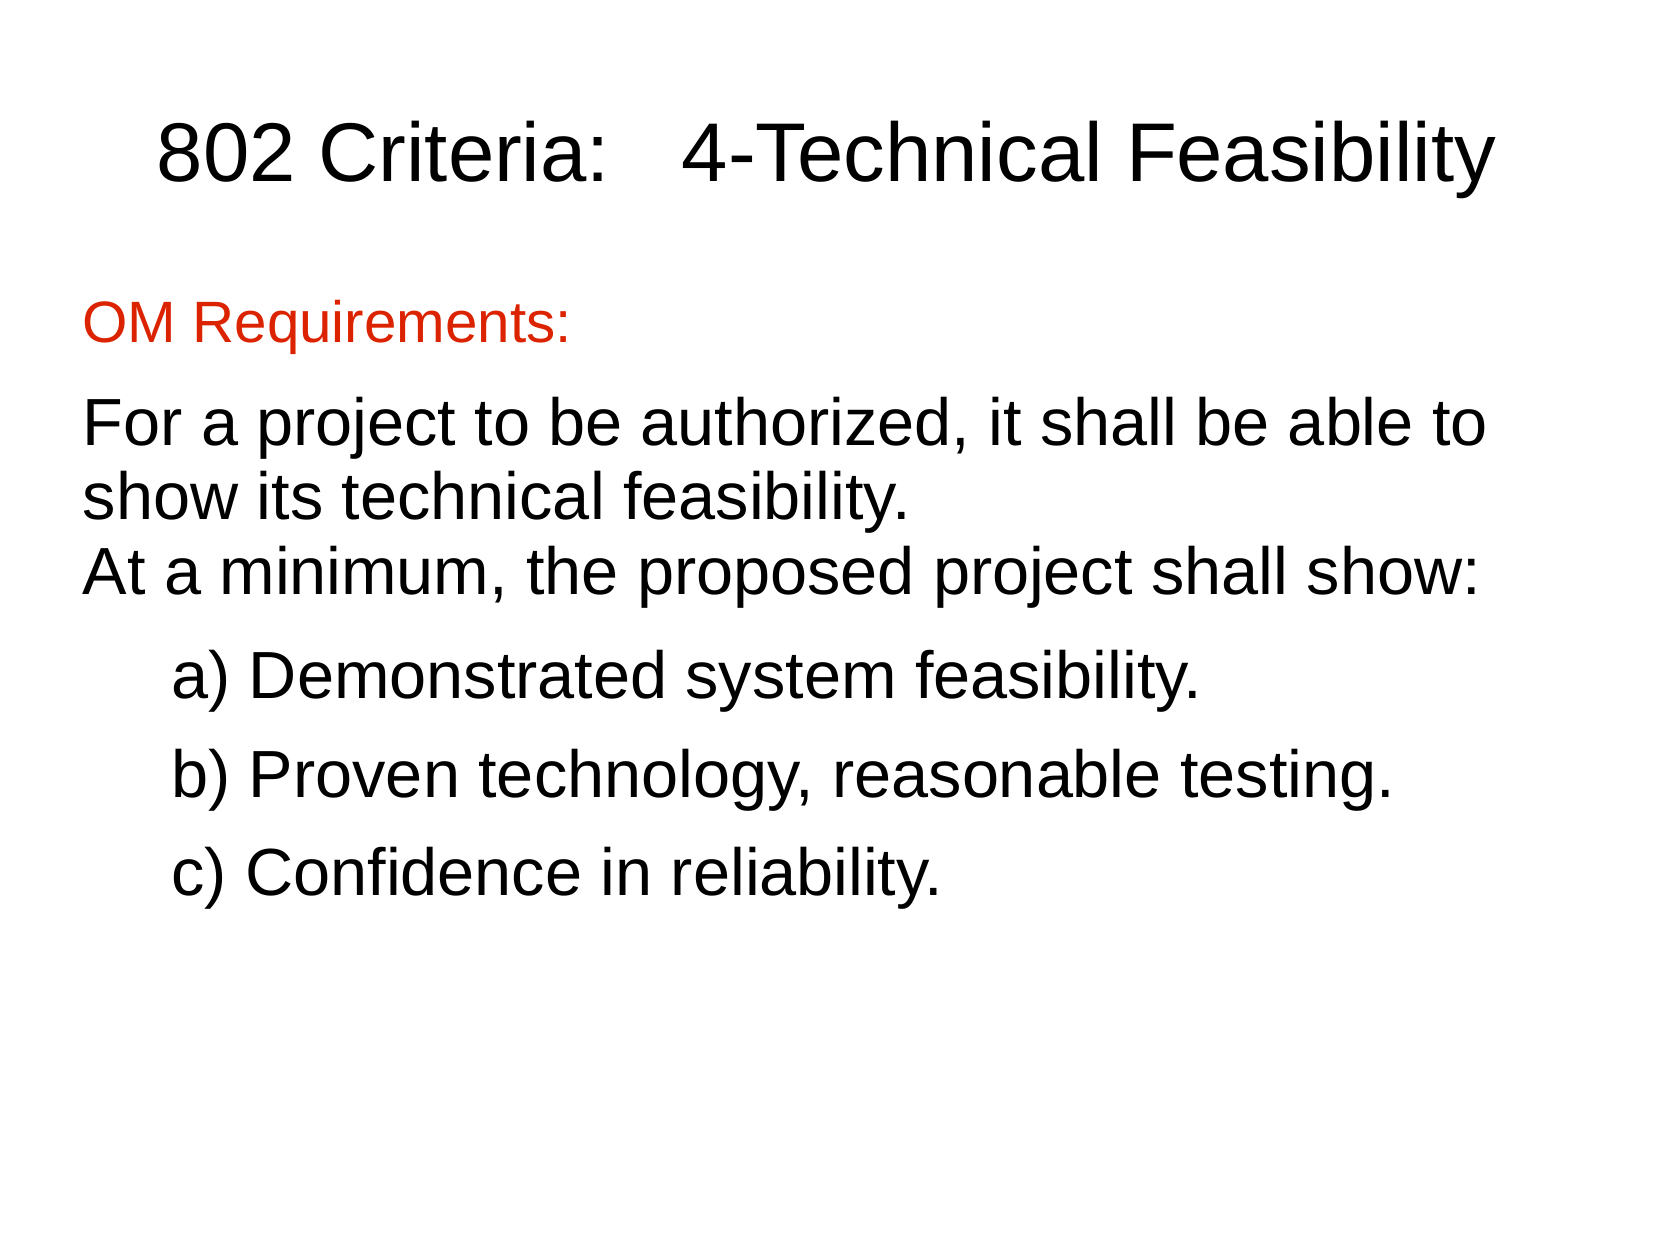

# 802 Criteria:	4-Technical Feasibility
OM Requirements:
For a project to be authorized, it shall be able to show its technical feasibility.
At a minimum, the proposed project shall show:
 Demonstrated system feasibility.
 Proven technology, reasonable testing.
 Confidence in reliability.